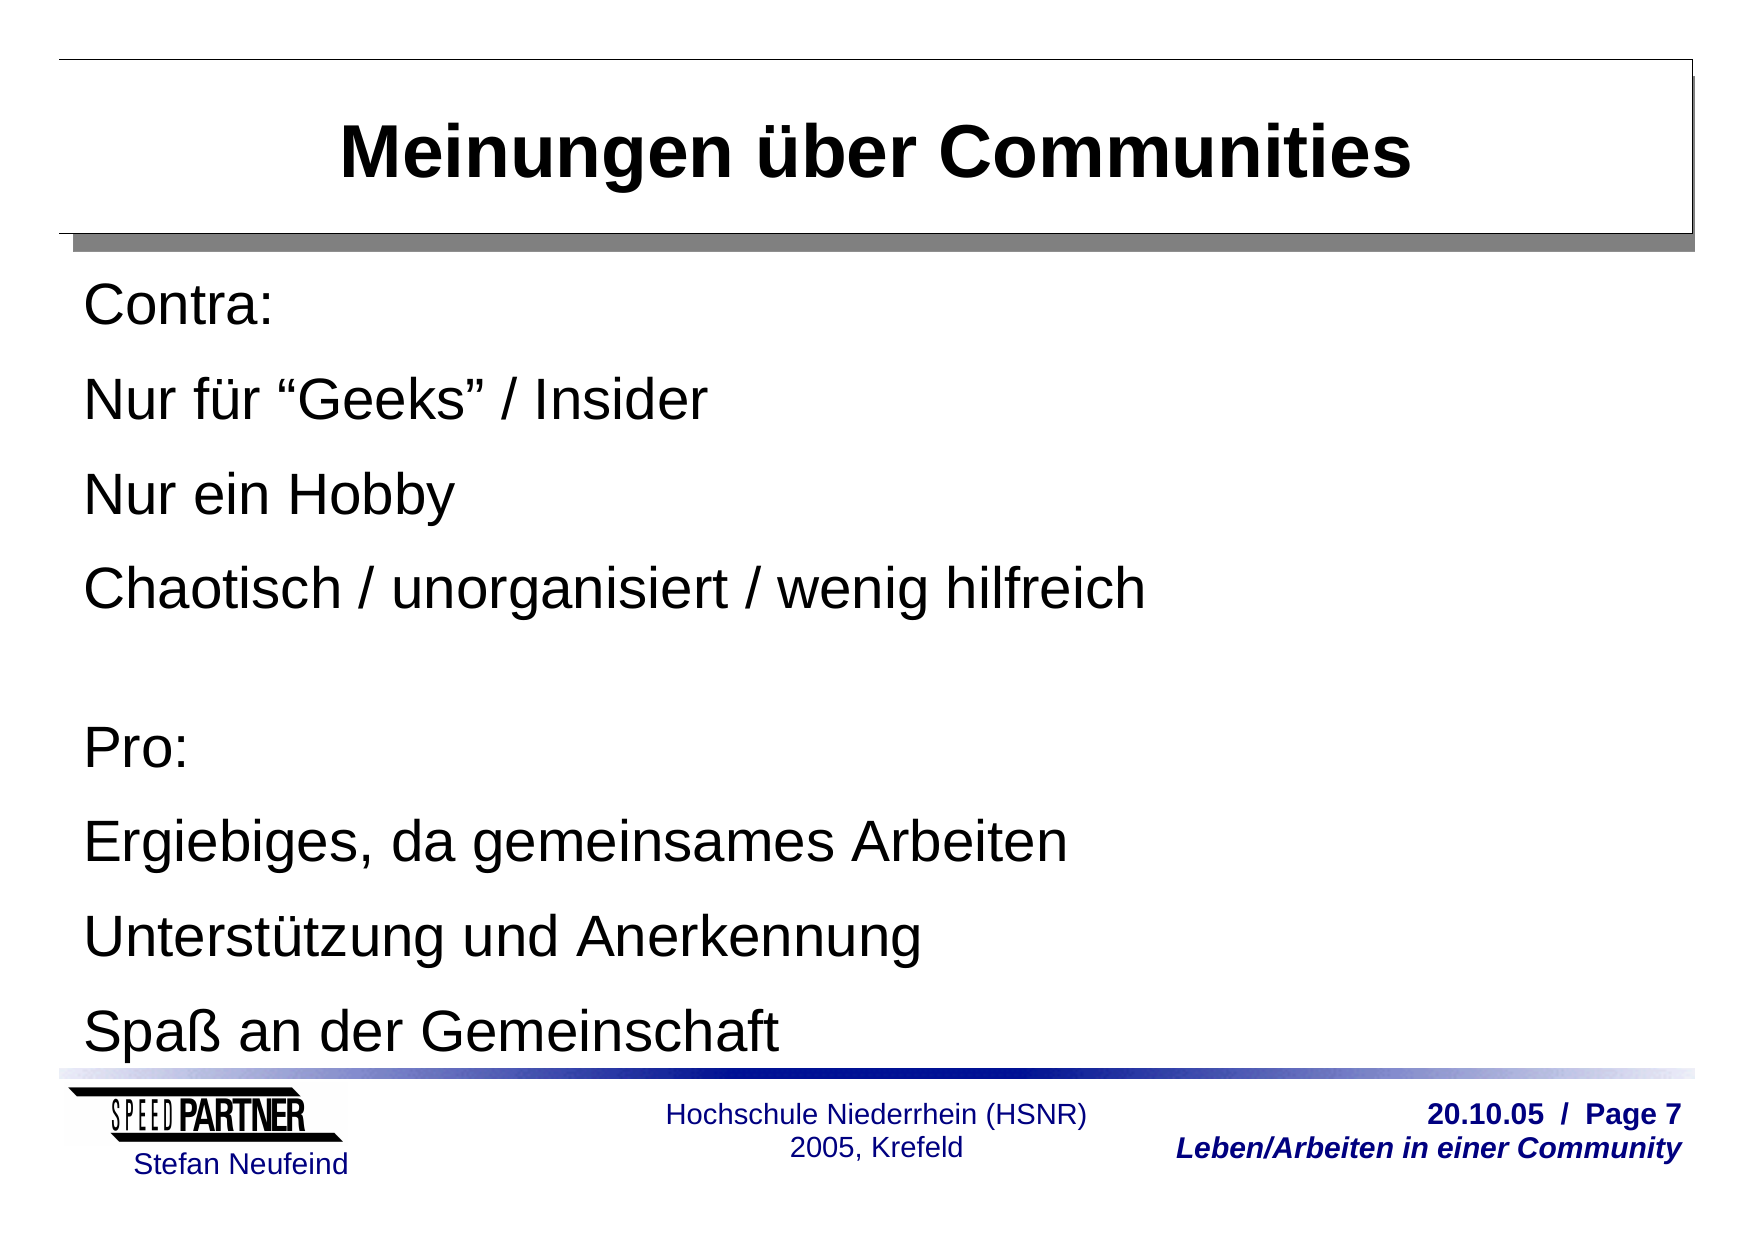

# Meinungen über Communities
Contra:
Nur für “Geeks” / Insider
Nur ein Hobby
Chaotisch / unorganisiert / wenig hilfreich
Pro:
Ergiebiges, da gemeinsames Arbeiten
Unterstützung und Anerkennung
Spaß an der Gemeinschaft